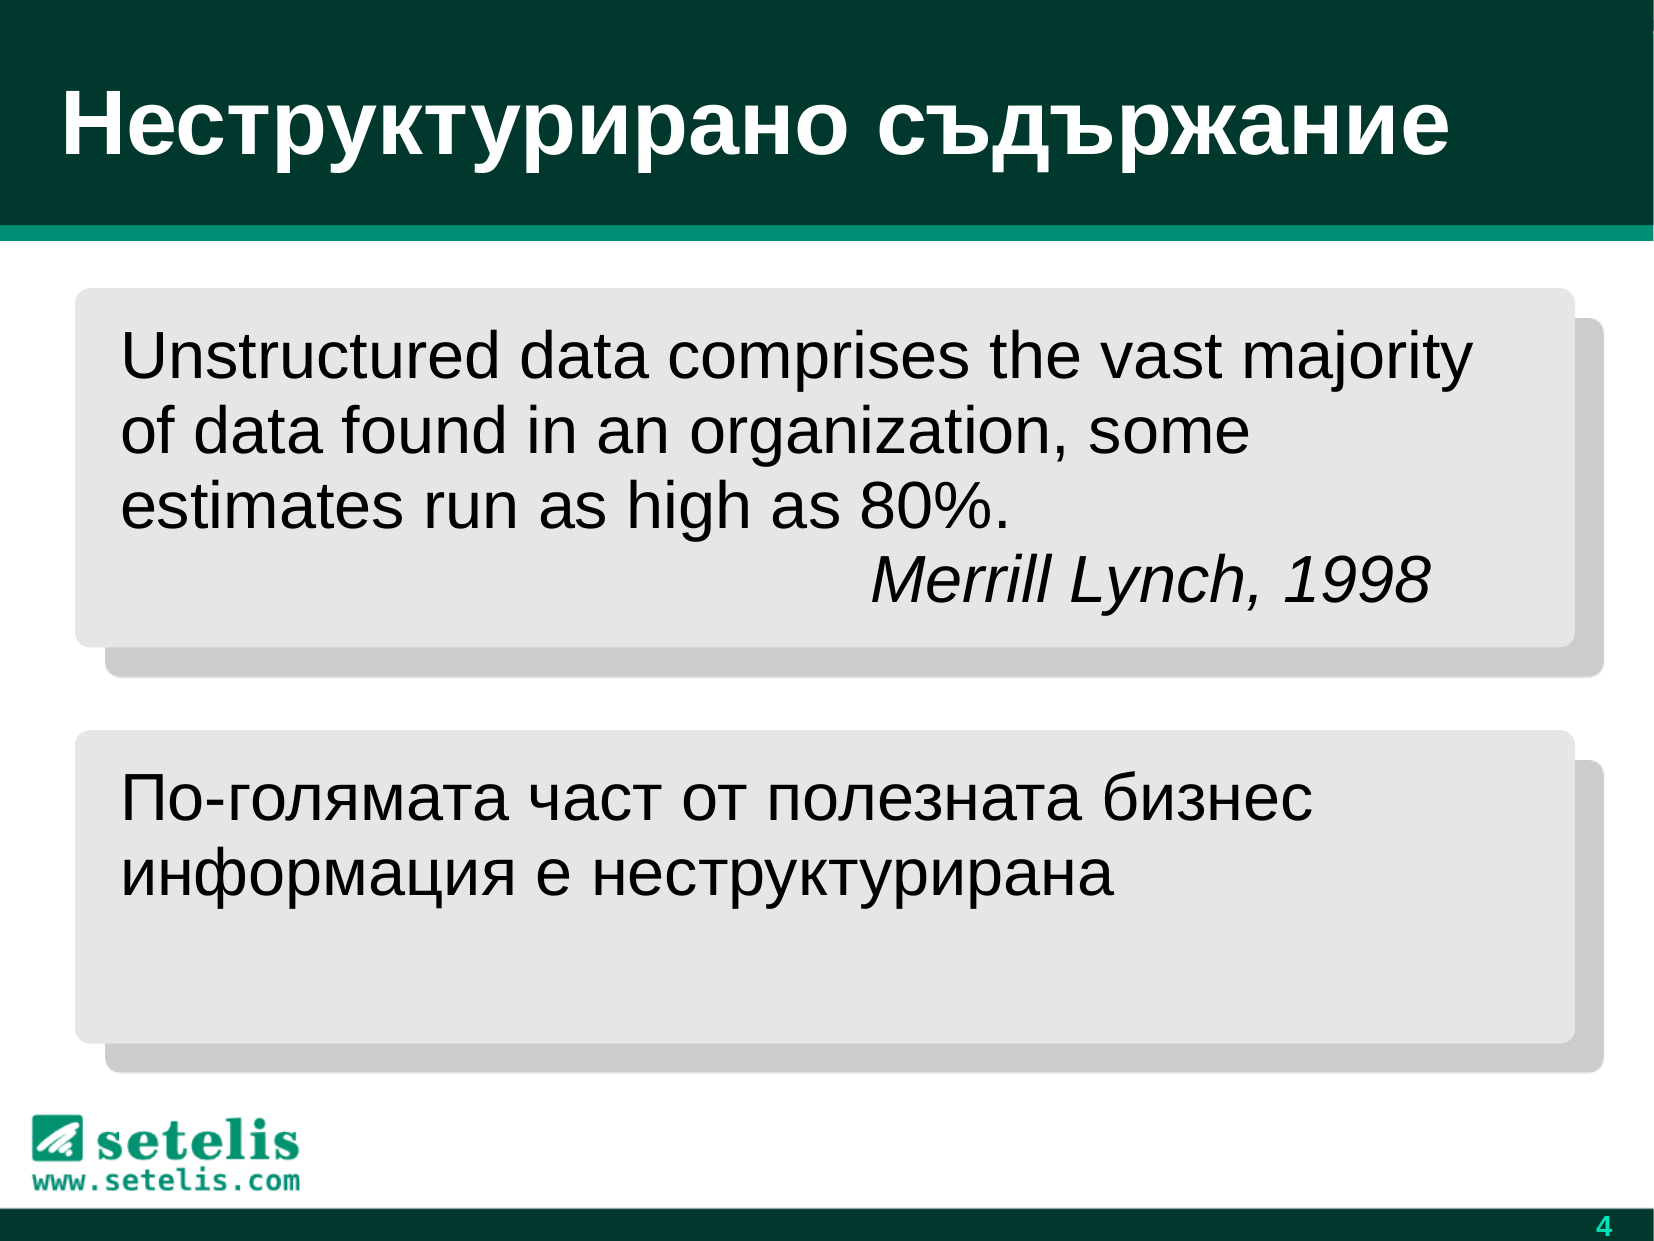

# Неструктурирано съдържание
Unstructured data comprises the vast majority of data found in an organization, some estimates run as high as 80%.
										Merrill Lynch, 1998
По-голямата част от полезната бизнес информация е неструктурирана
4